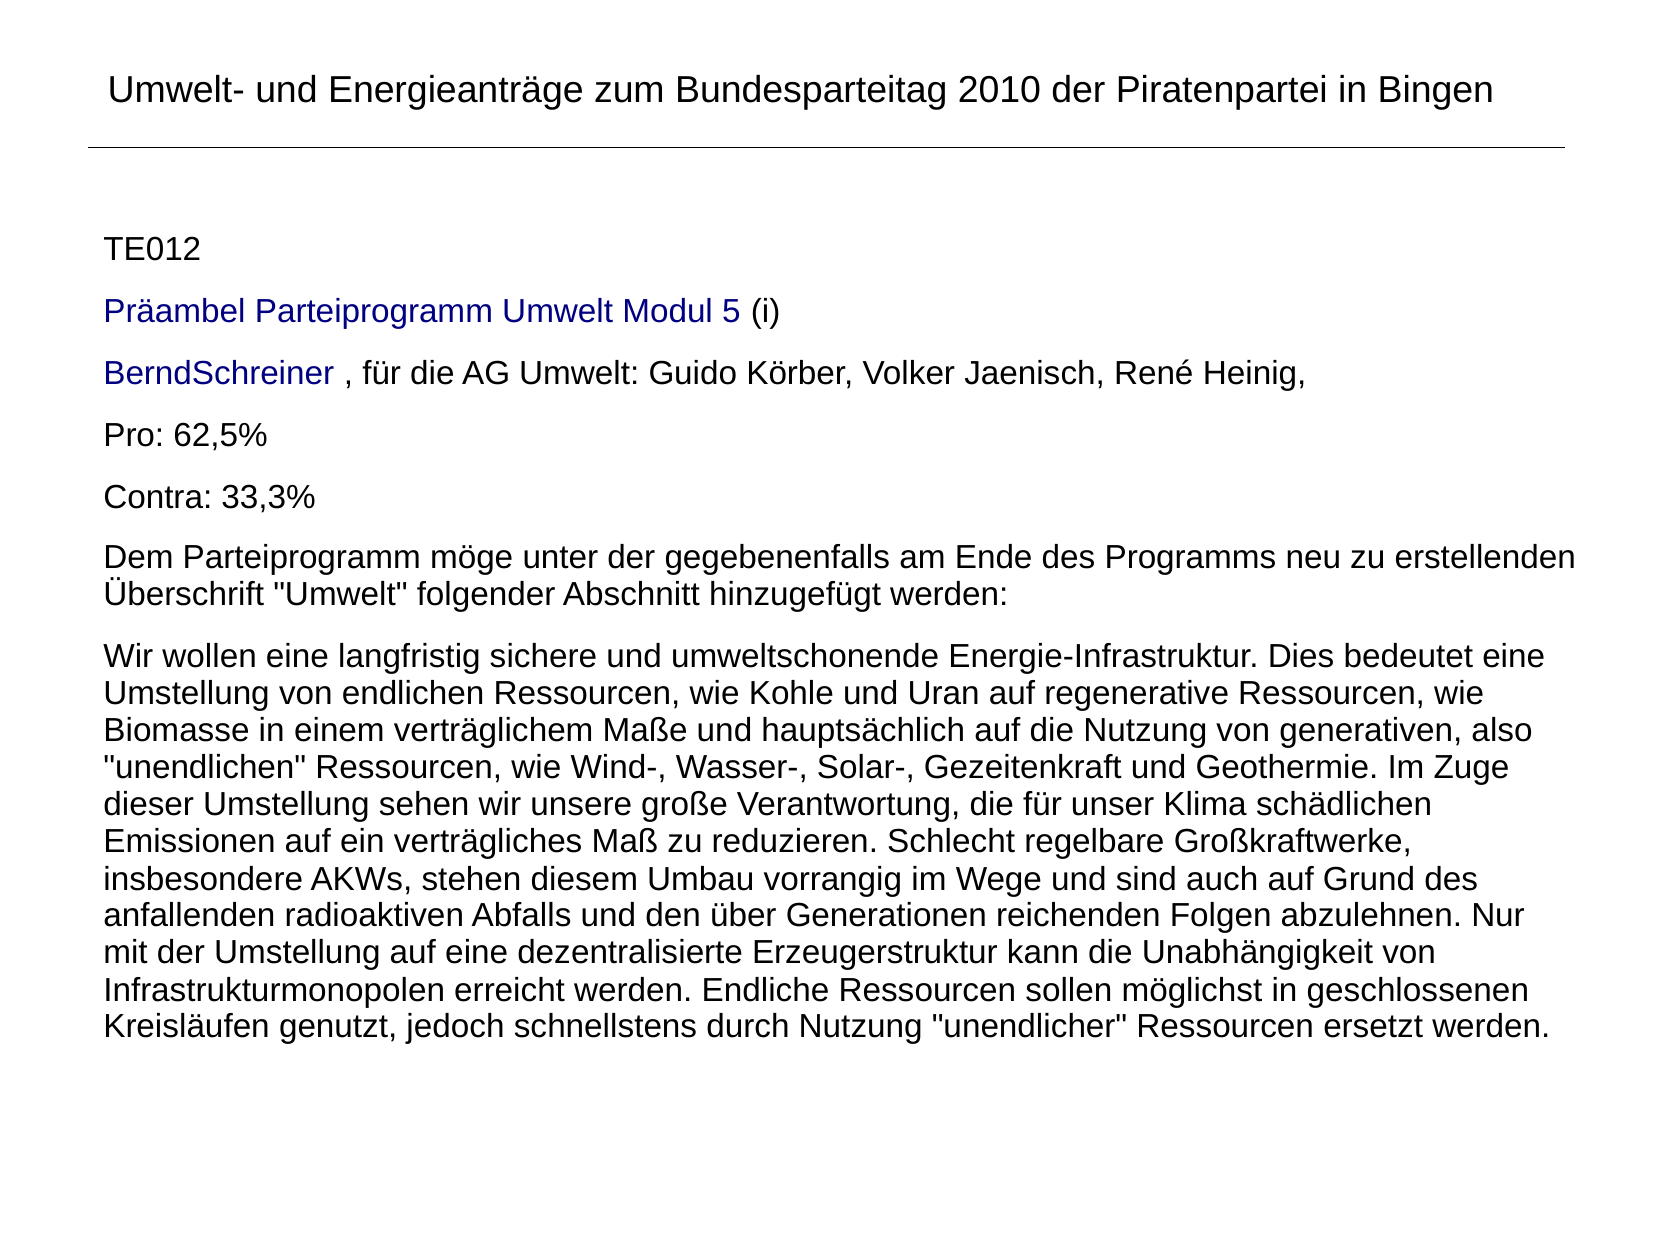

TE012
Präambel Parteiprogramm Umwelt Modul 5 (i)
BerndSchreiner , für die AG Umwelt: Guido Körber, Volker Jaenisch, René Heinig,
Pro: 62,5%
Contra: 33,3%
Dem Parteiprogramm möge unter der gegebenenfalls am Ende des Programms neu zu erstellenden Überschrift "Umwelt" folgender Abschnitt hinzugefügt werden:
Wir wollen eine langfristig sichere und umweltschonende Energie-Infrastruktur. Dies bedeutet eine Umstellung von endlichen Ressourcen, wie Kohle und Uran auf regenerative Ressourcen, wie Biomasse in einem verträglichem Maße und hauptsächlich auf die Nutzung von generativen, also "unendlichen" Ressourcen, wie Wind-, Wasser-, Solar-, Gezeitenkraft und Geothermie. Im Zuge dieser Umstellung sehen wir unsere große Verantwortung, die für unser Klima schädlichen Emissionen auf ein verträgliches Maß zu reduzieren. Schlecht regelbare Großkraftwerke, insbesondere AKWs, stehen diesem Umbau vorrangig im Wege und sind auch auf Grund des anfallenden radioaktiven Abfalls und den über Generationen reichenden Folgen abzulehnen. Nur mit der Umstellung auf eine dezentralisierte Erzeugerstruktur kann die Unabhängigkeit von Infrastrukturmonopolen erreicht werden. Endliche Ressourcen sollen möglichst in geschlossenen Kreisläufen genutzt, jedoch schnellstens durch Nutzung "unendlicher" Ressourcen ersetzt werden.